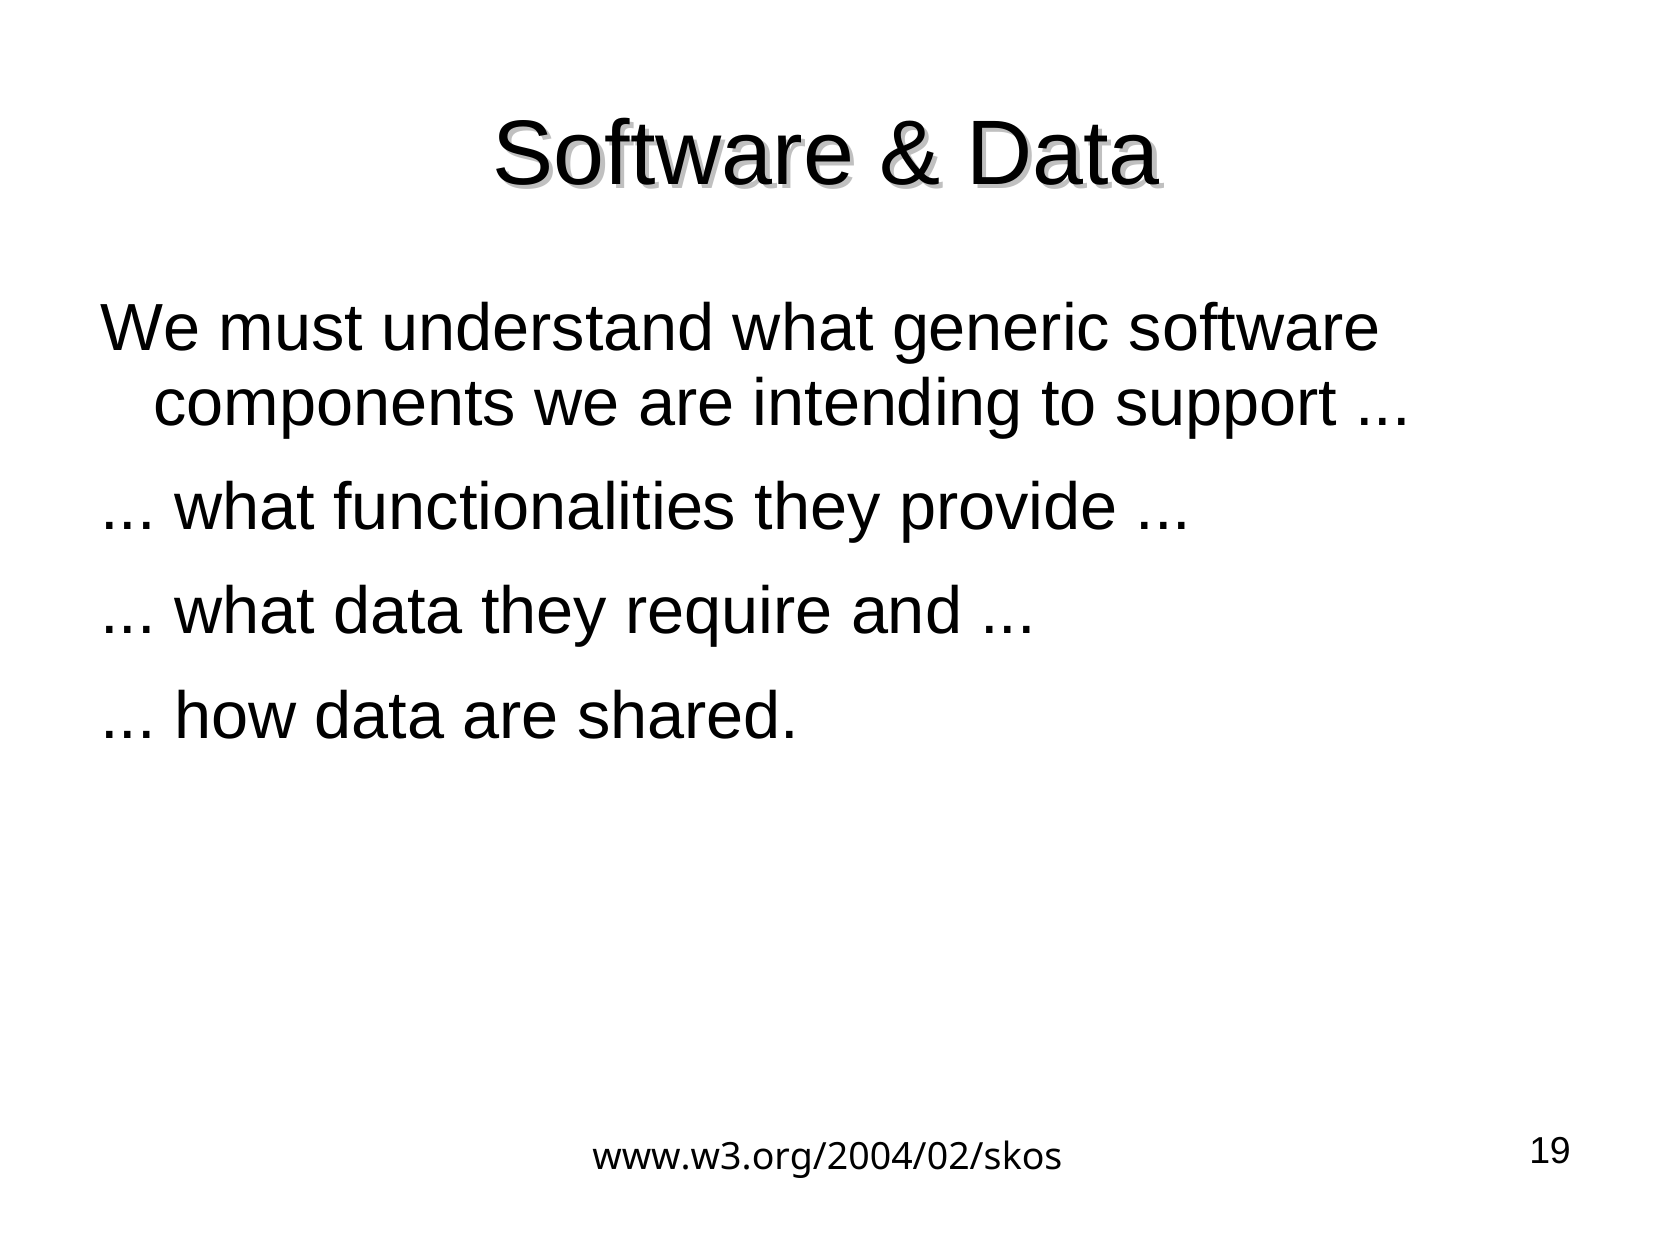

# Software & Data
We must understand what generic software components we are intending to support ...
... what functionalities they provide ...
... what data they require and ...
... how data are shared.
www.w3.org/2004/02/skos
19